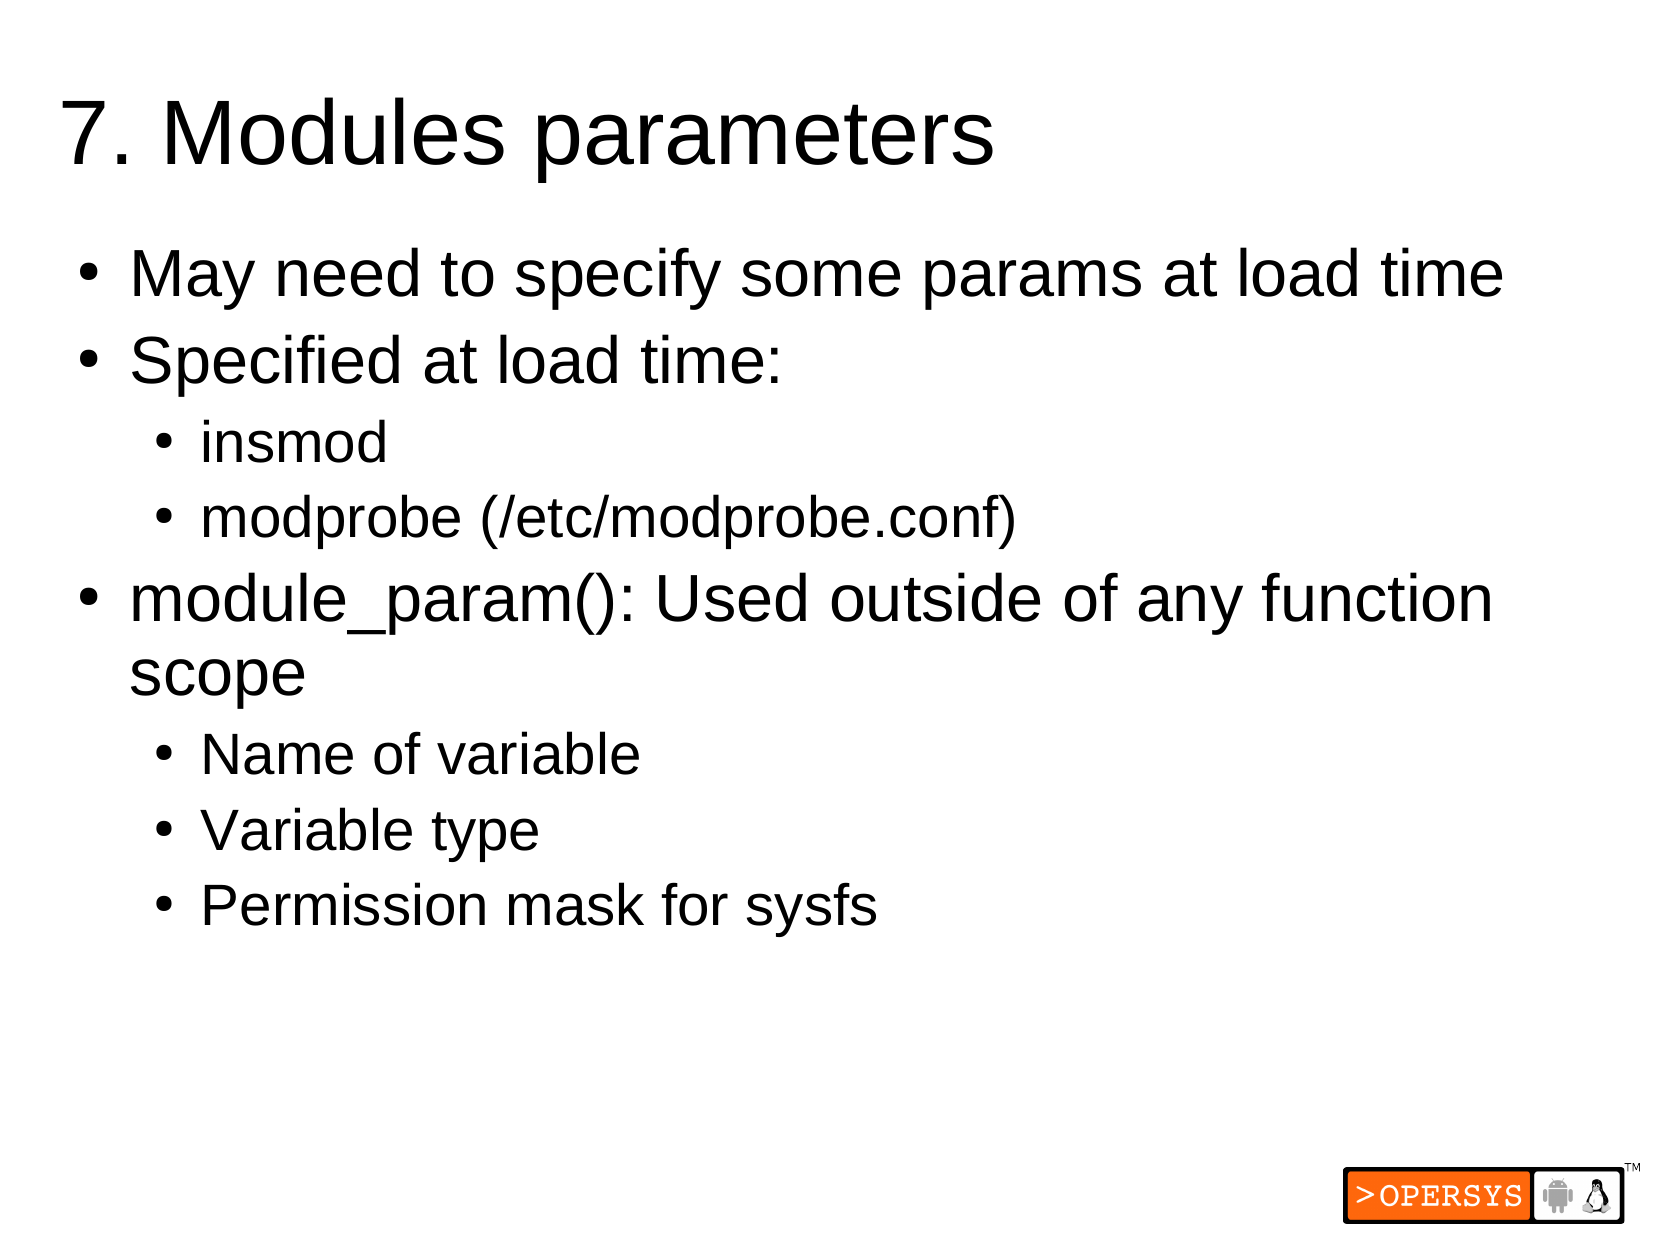

# 7. Modules parameters
May need to specify some params at load time
Specified at load time:
insmod
modprobe (/etc/modprobe.conf)
module_param(): Used outside of any function scope
Name of variable
Variable type
Permission mask for sysfs